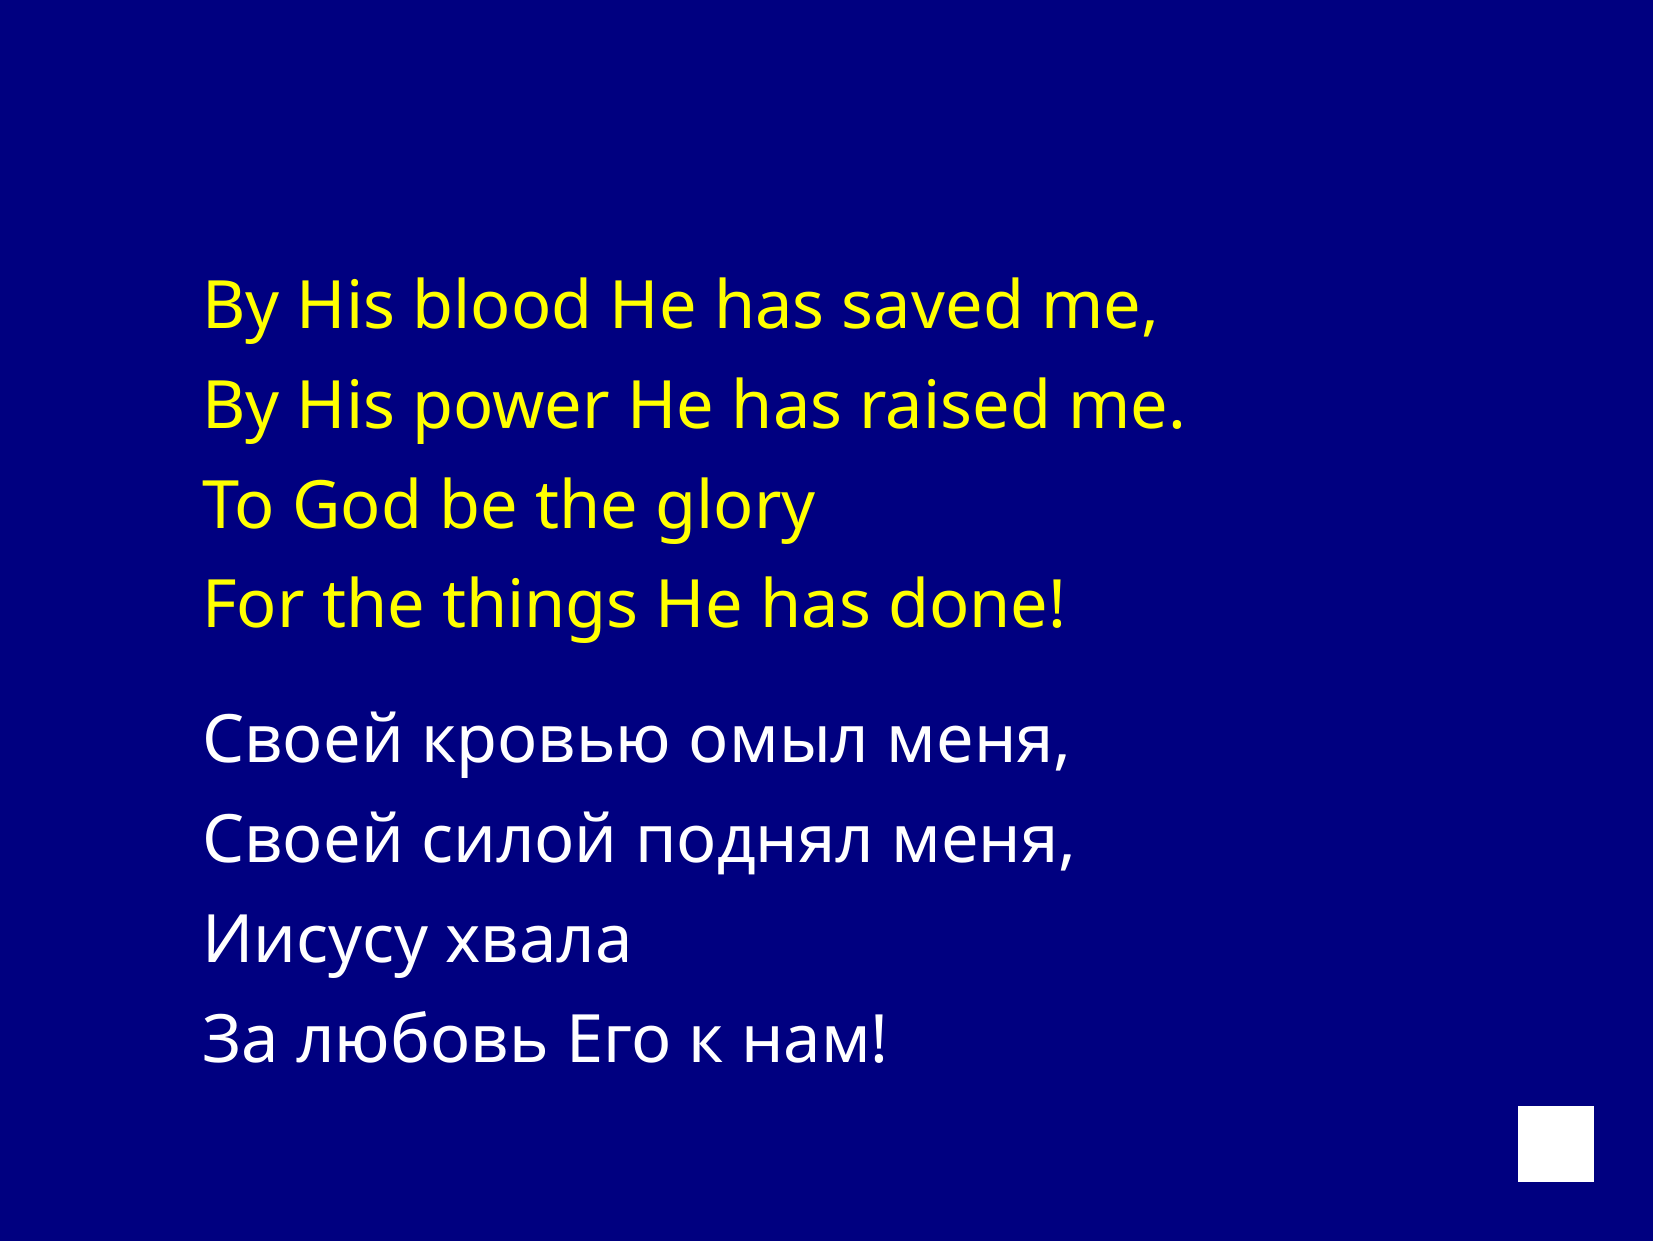

By His blood He has saved me,
	By His power He has raised me.
	To God be the glory
	For the things He has done!
	Своей кровью омыл меня,
	Своей силой поднял меня,
	Иисусу хвала
	За любовь Его к нам!